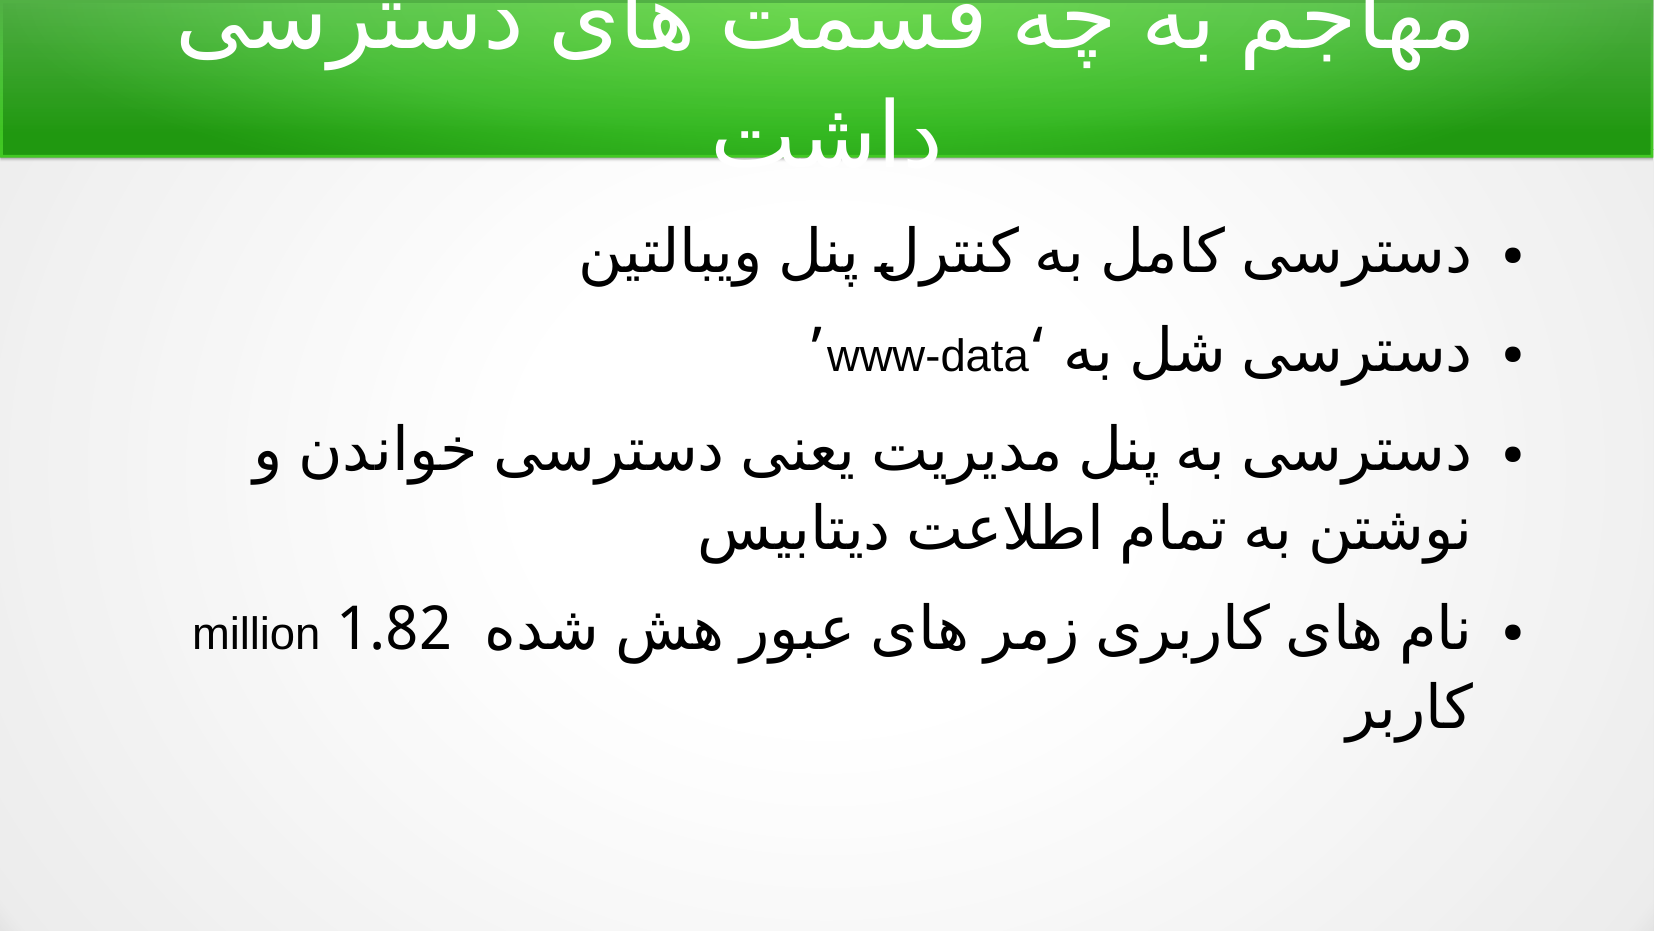

# مهاجم به چه قسمت های دسترسی داشت
دسترسی کامل به کنترل پنل ویبالتین
دسترسی شل به ‘www-data’
دسترسی به پنل مدیریت یعنی دسترسی خواندن و نوشتن به تمام اطلاعت دیتابیس
نام های کاربری زمر های عبور هش شده 1.82 million کاربر